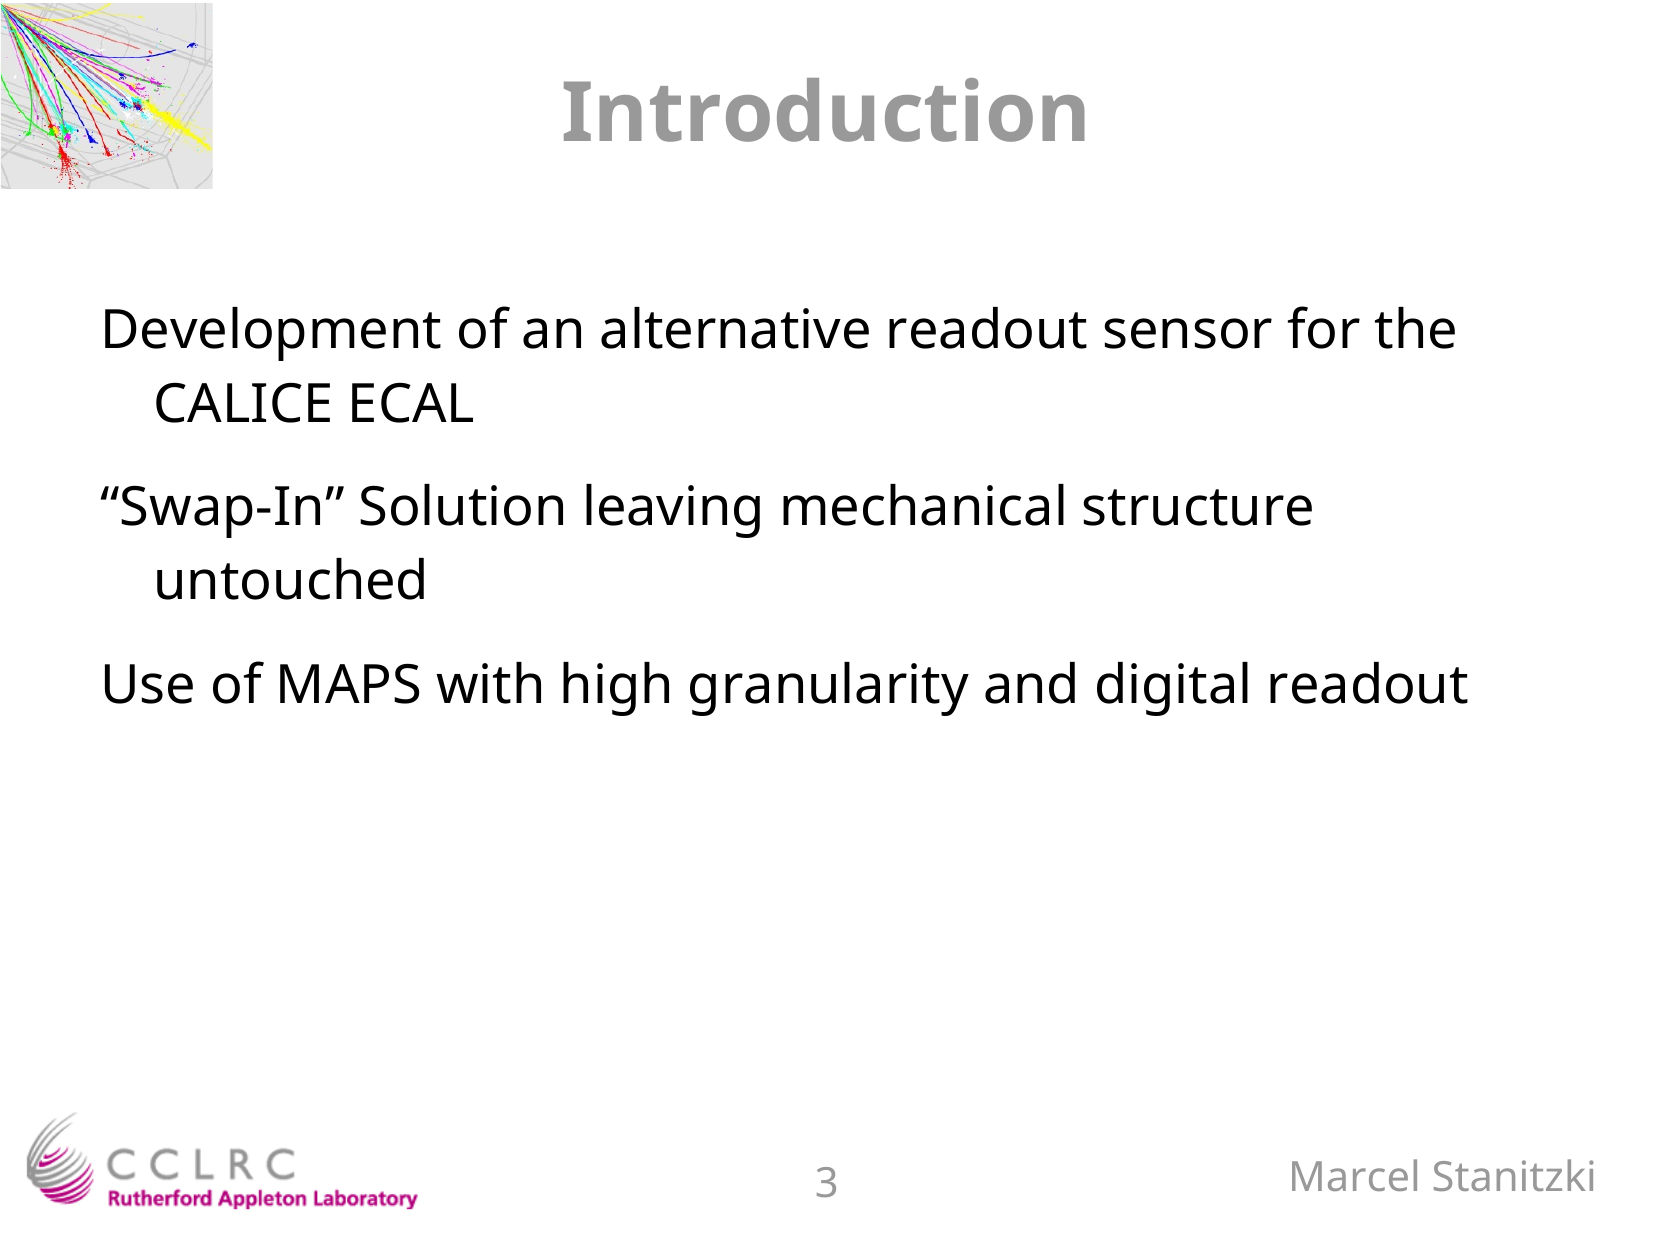

# Introduction
Development of an alternative readout sensor for the CALICE ECAL
“Swap-In” Solution leaving mechanical structure untouched
Use of MAPS with high granularity and digital readout